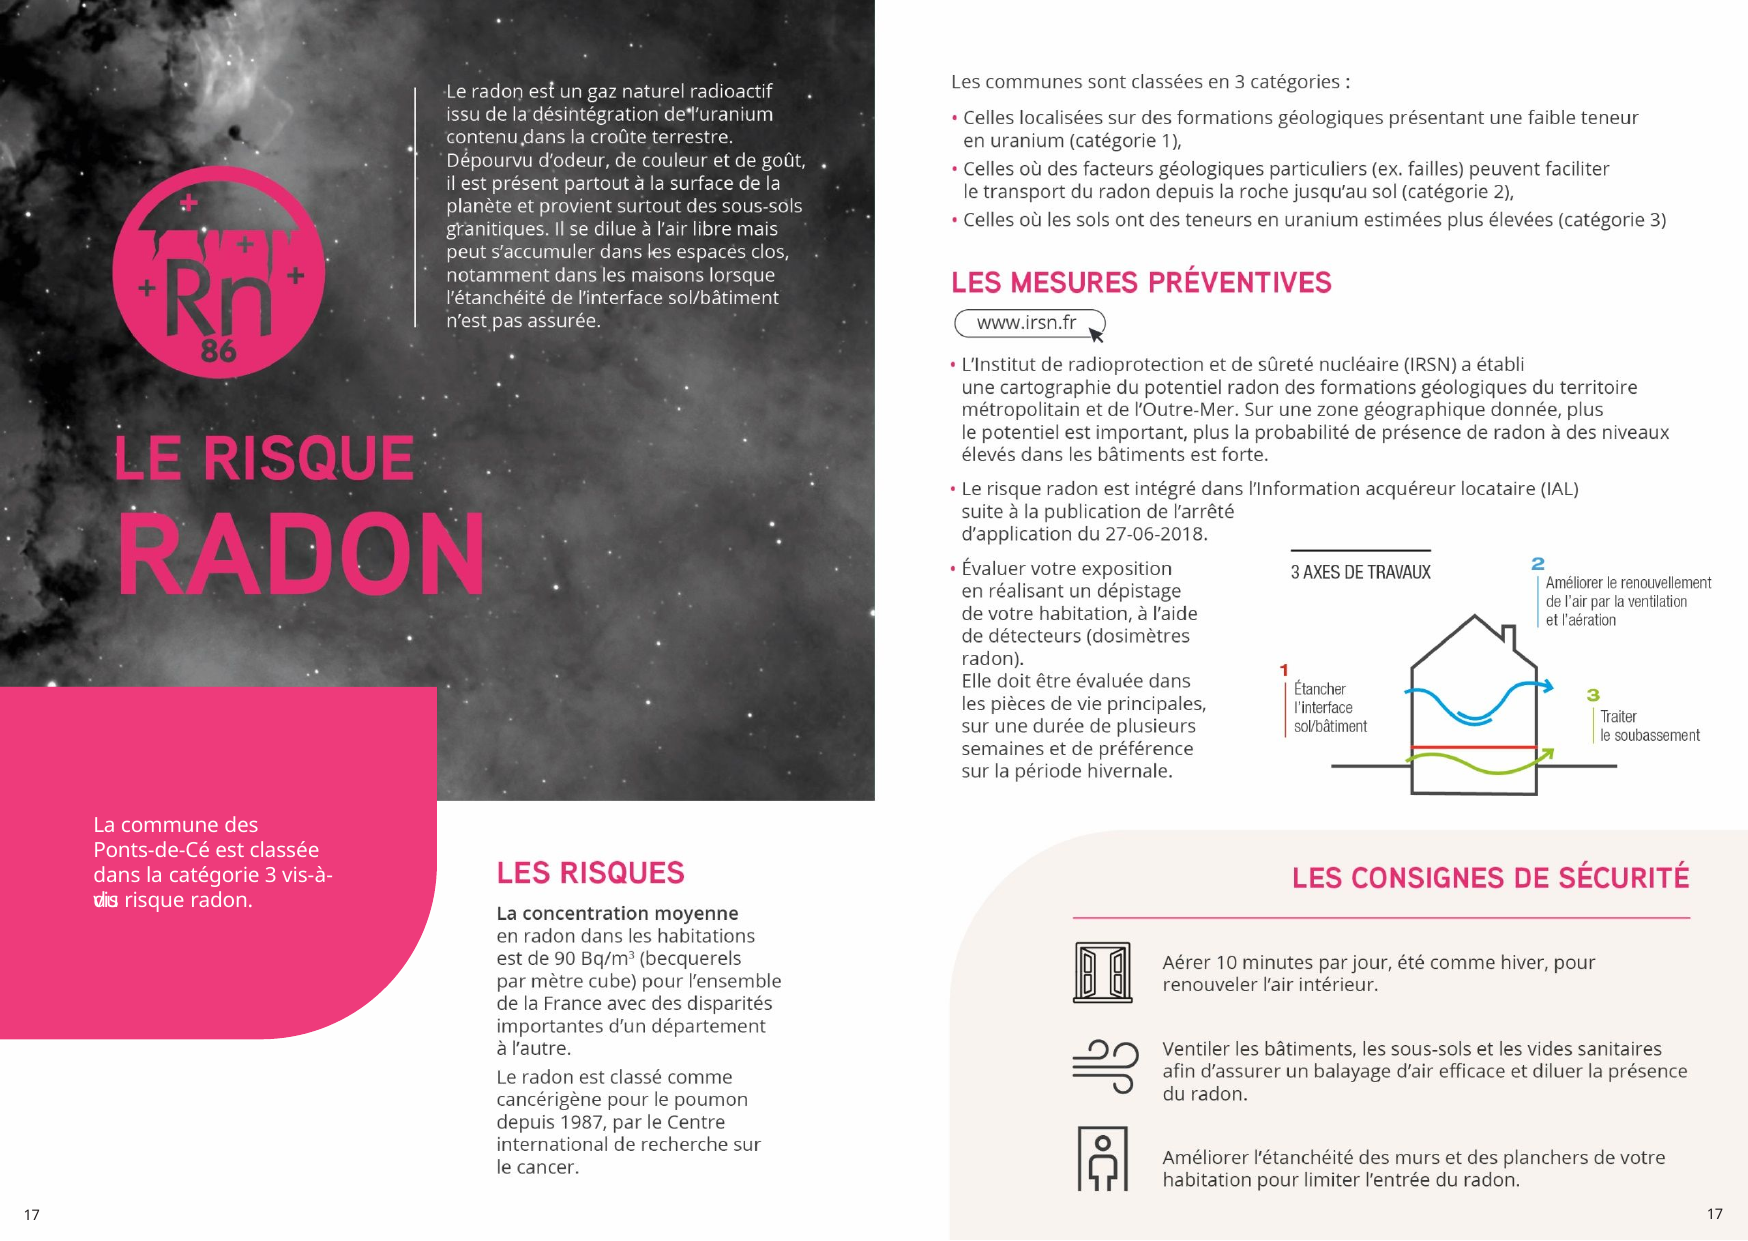

La commune des
Ponts-de-Cé est classée dans la catégorie 3 vis-à-vis
du risque radon.